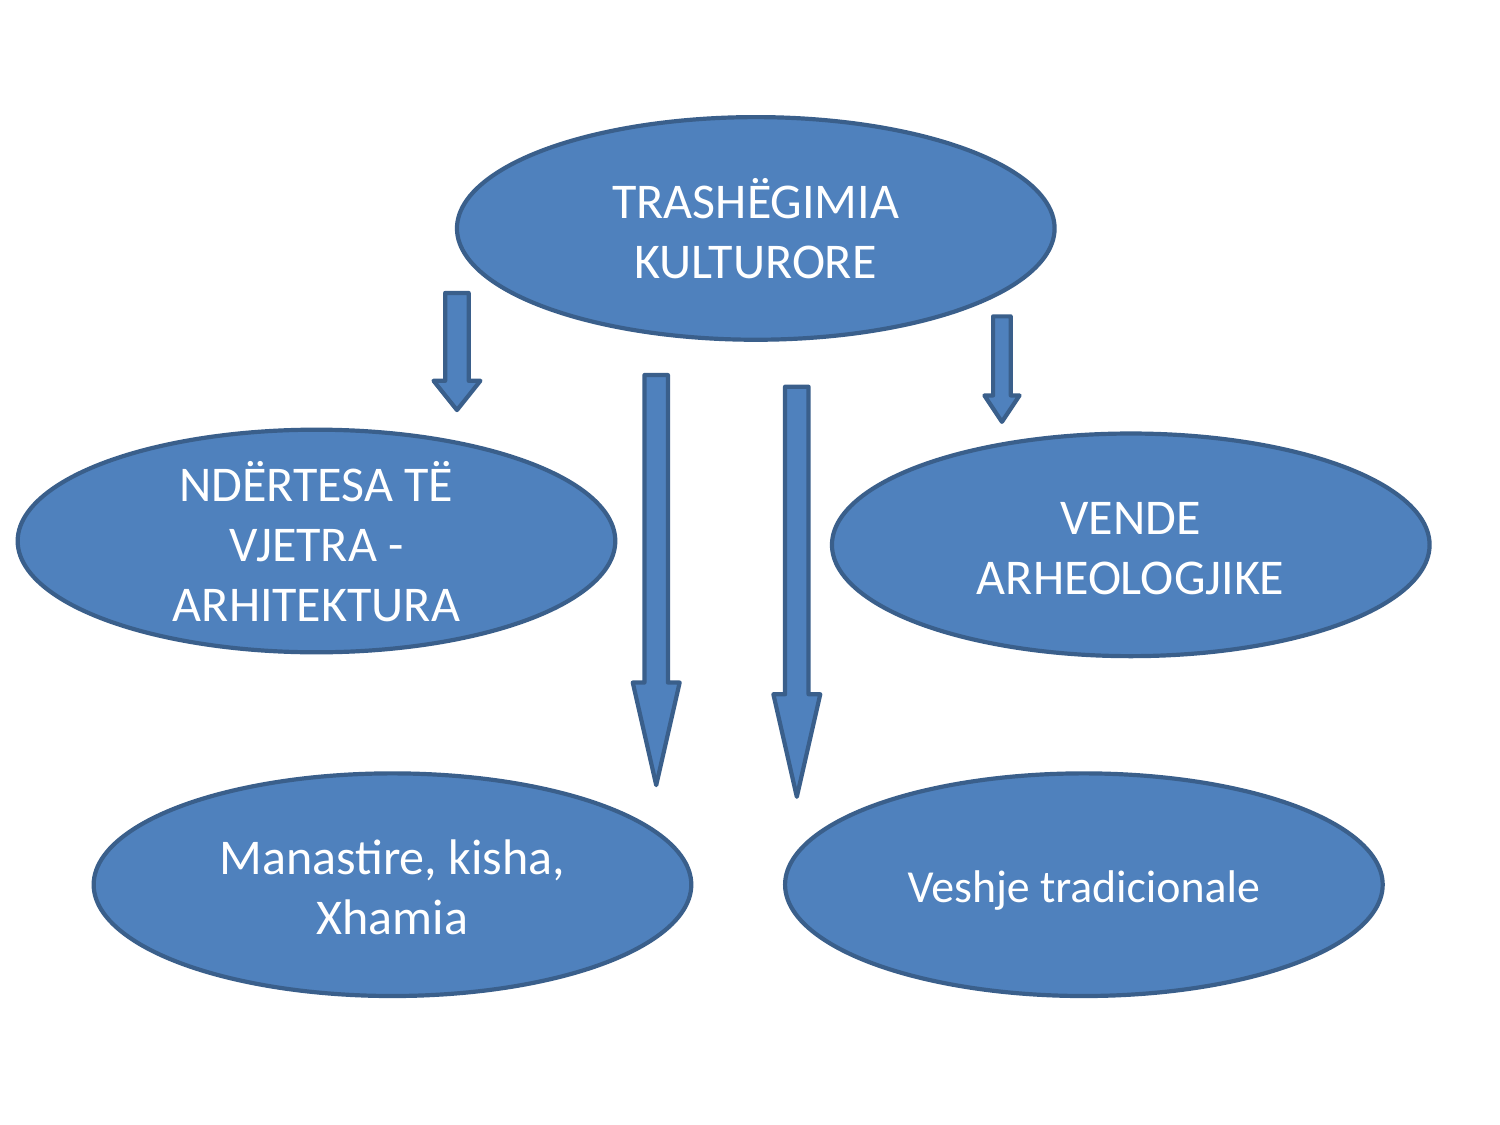

TRASHËGIMIA KULTURORE
NDËRTESA TË VJETRA - ARHITEKTURA
VENDE ARHEOLOGJIKE
Manastire, kisha, Xhamia
Veshje tradicionale